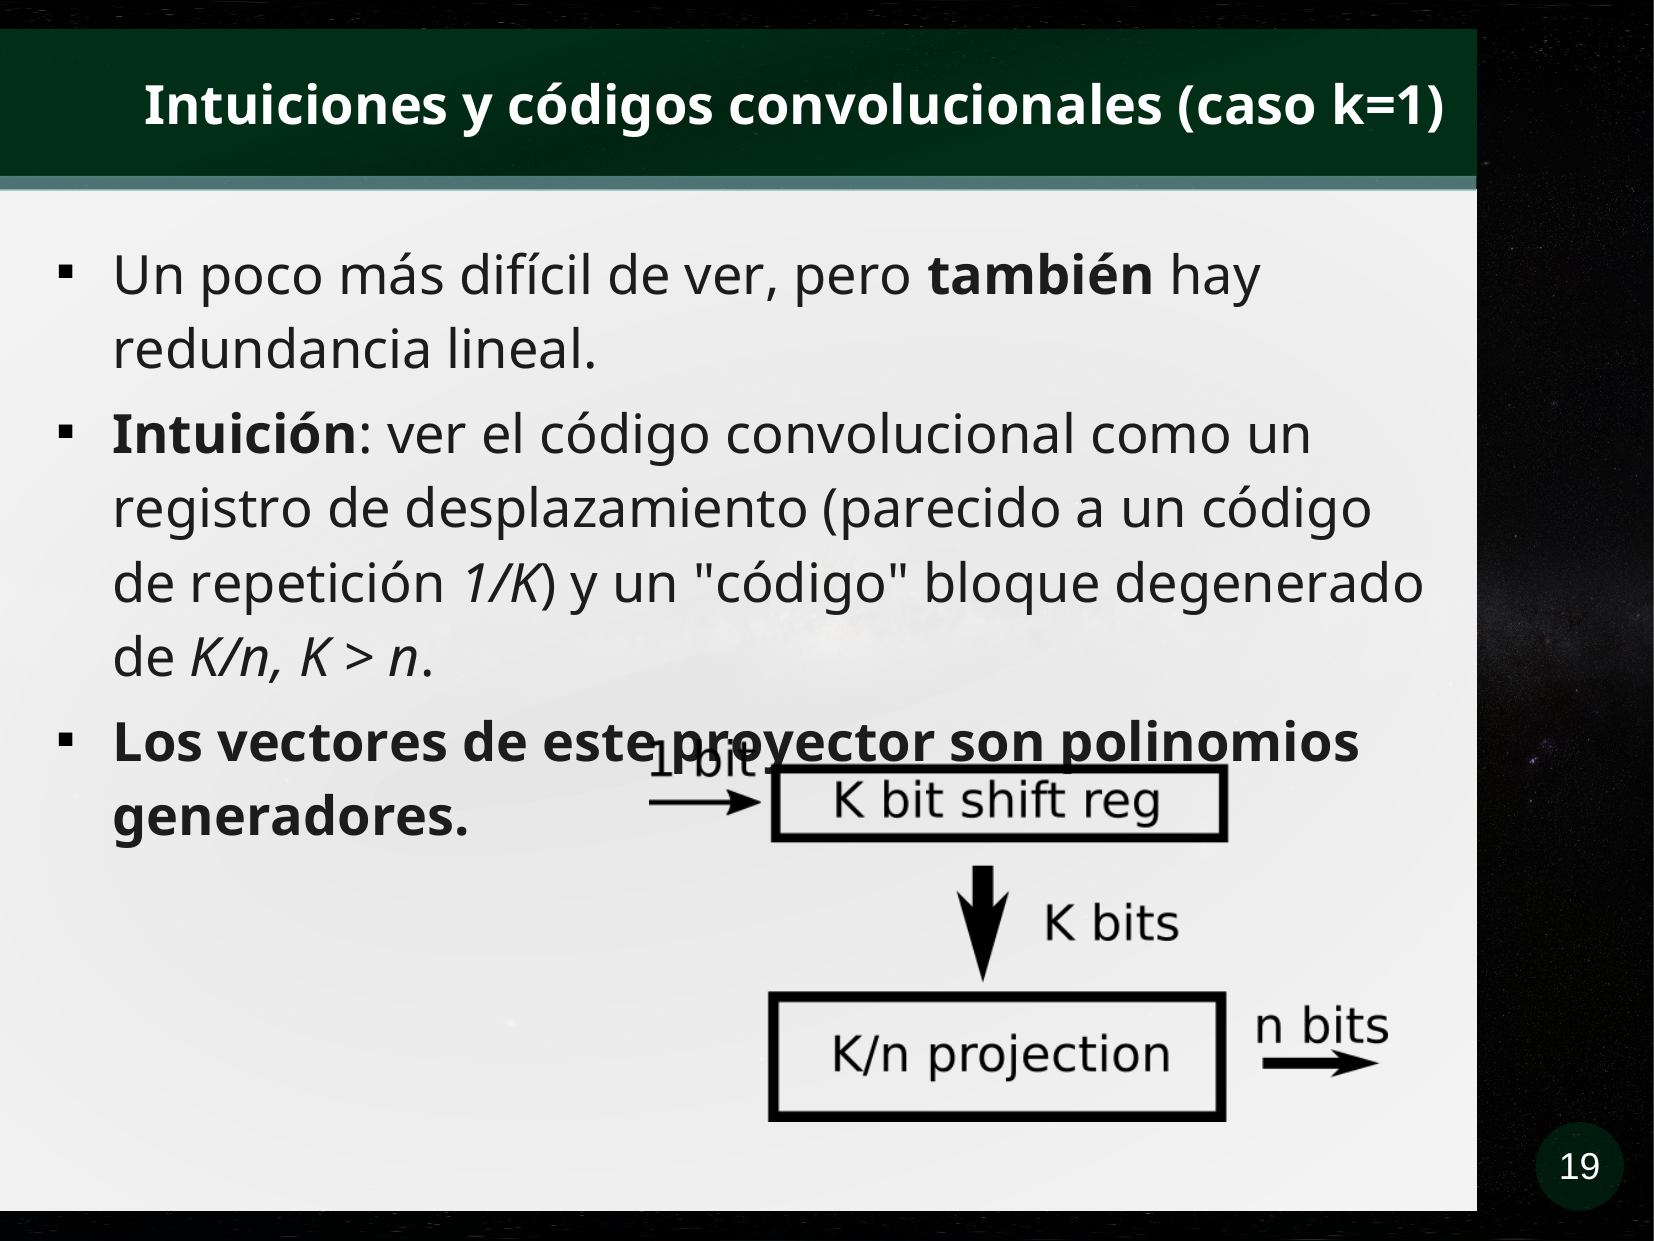

# Intuiciones y códigos convolucionales (caso k=1)
Un poco más difícil de ver, pero también hay redundancia lineal.
Intuición: ver el código convolucional como un registro de desplazamiento (parecido a un código de repetición 1/K) y un "código" bloque degenerado de K/n, K > n.
Los vectores de este proyector son polinomios generadores.